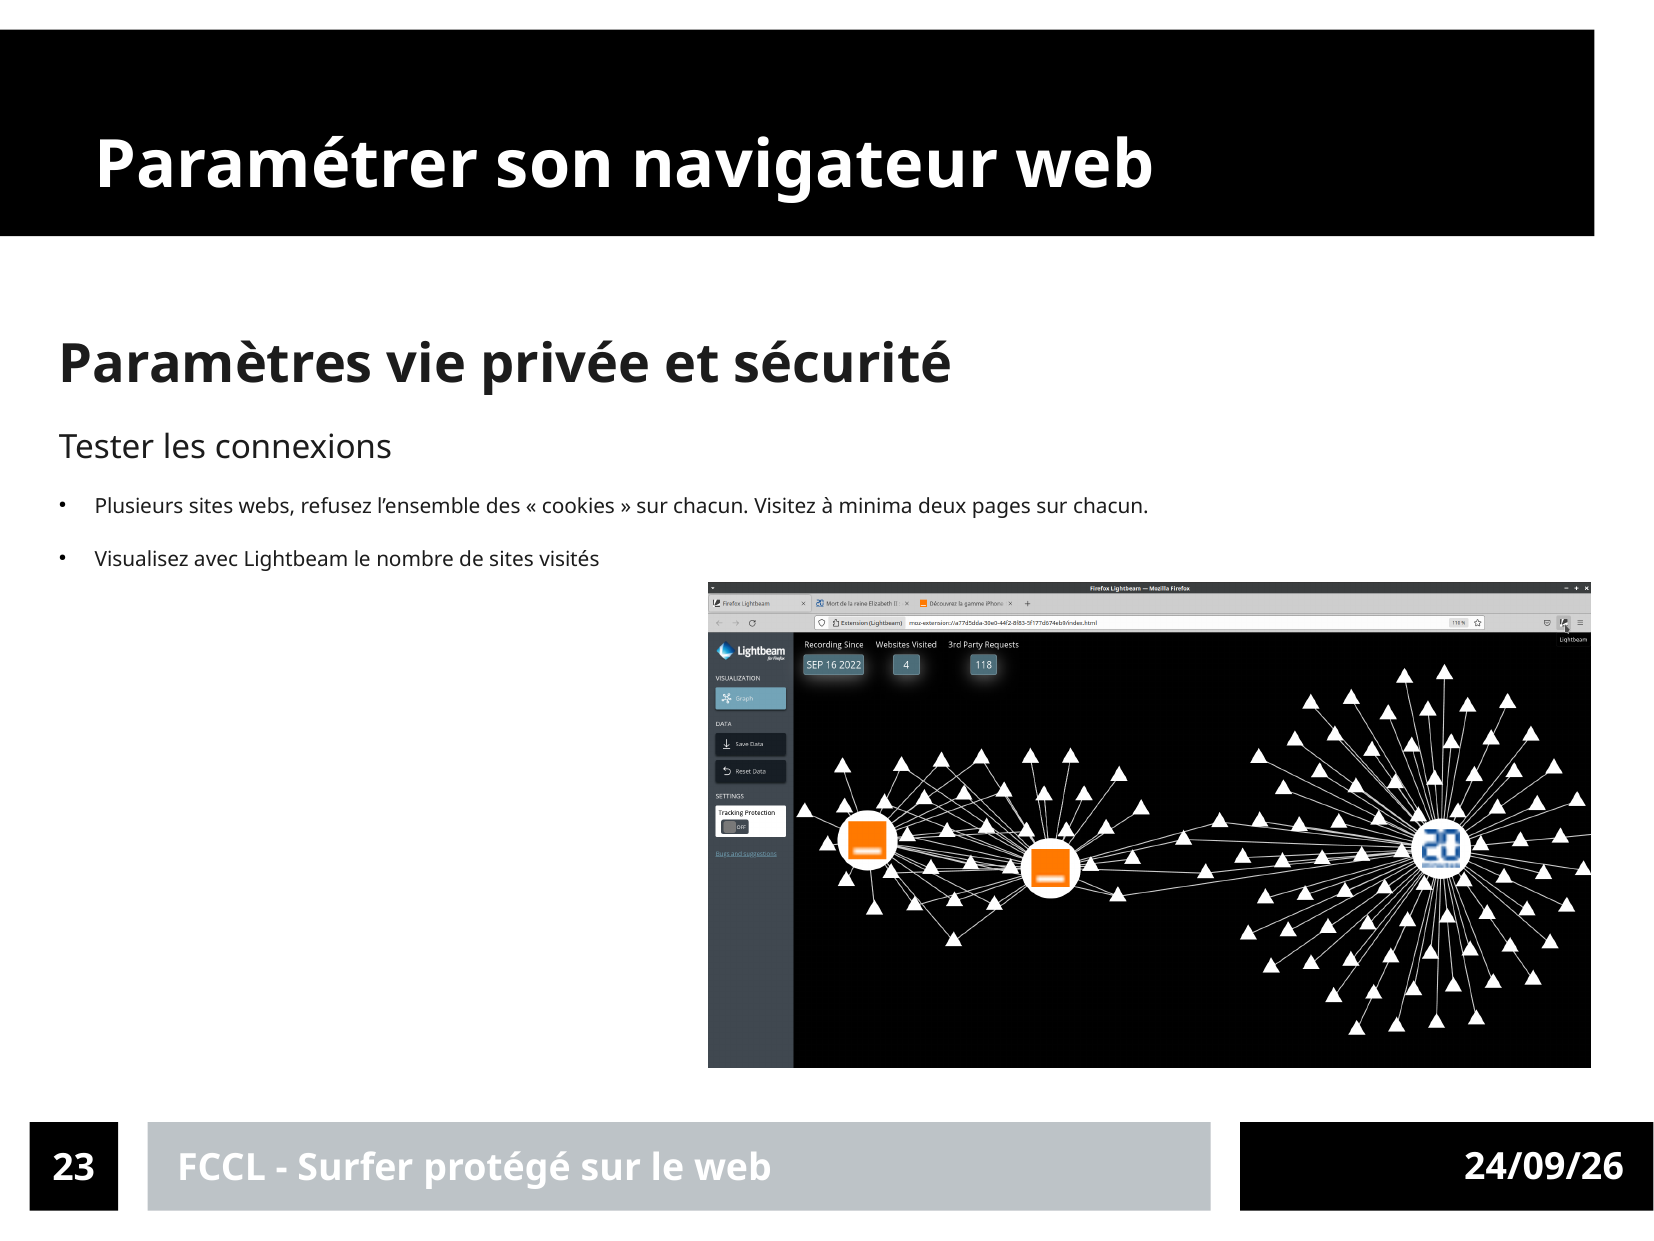

# Paramétrer son navigateur web
Paramètres vie privée et sécurité
Tester les connexions
Plusieurs sites webs, refusez l’ensemble des « cookies » sur chacun. Visitez à minima deux pages sur chacun.
Visualisez avec Lightbeam le nombre de sites visités
23
FCCL - Surfer protégé sur le web